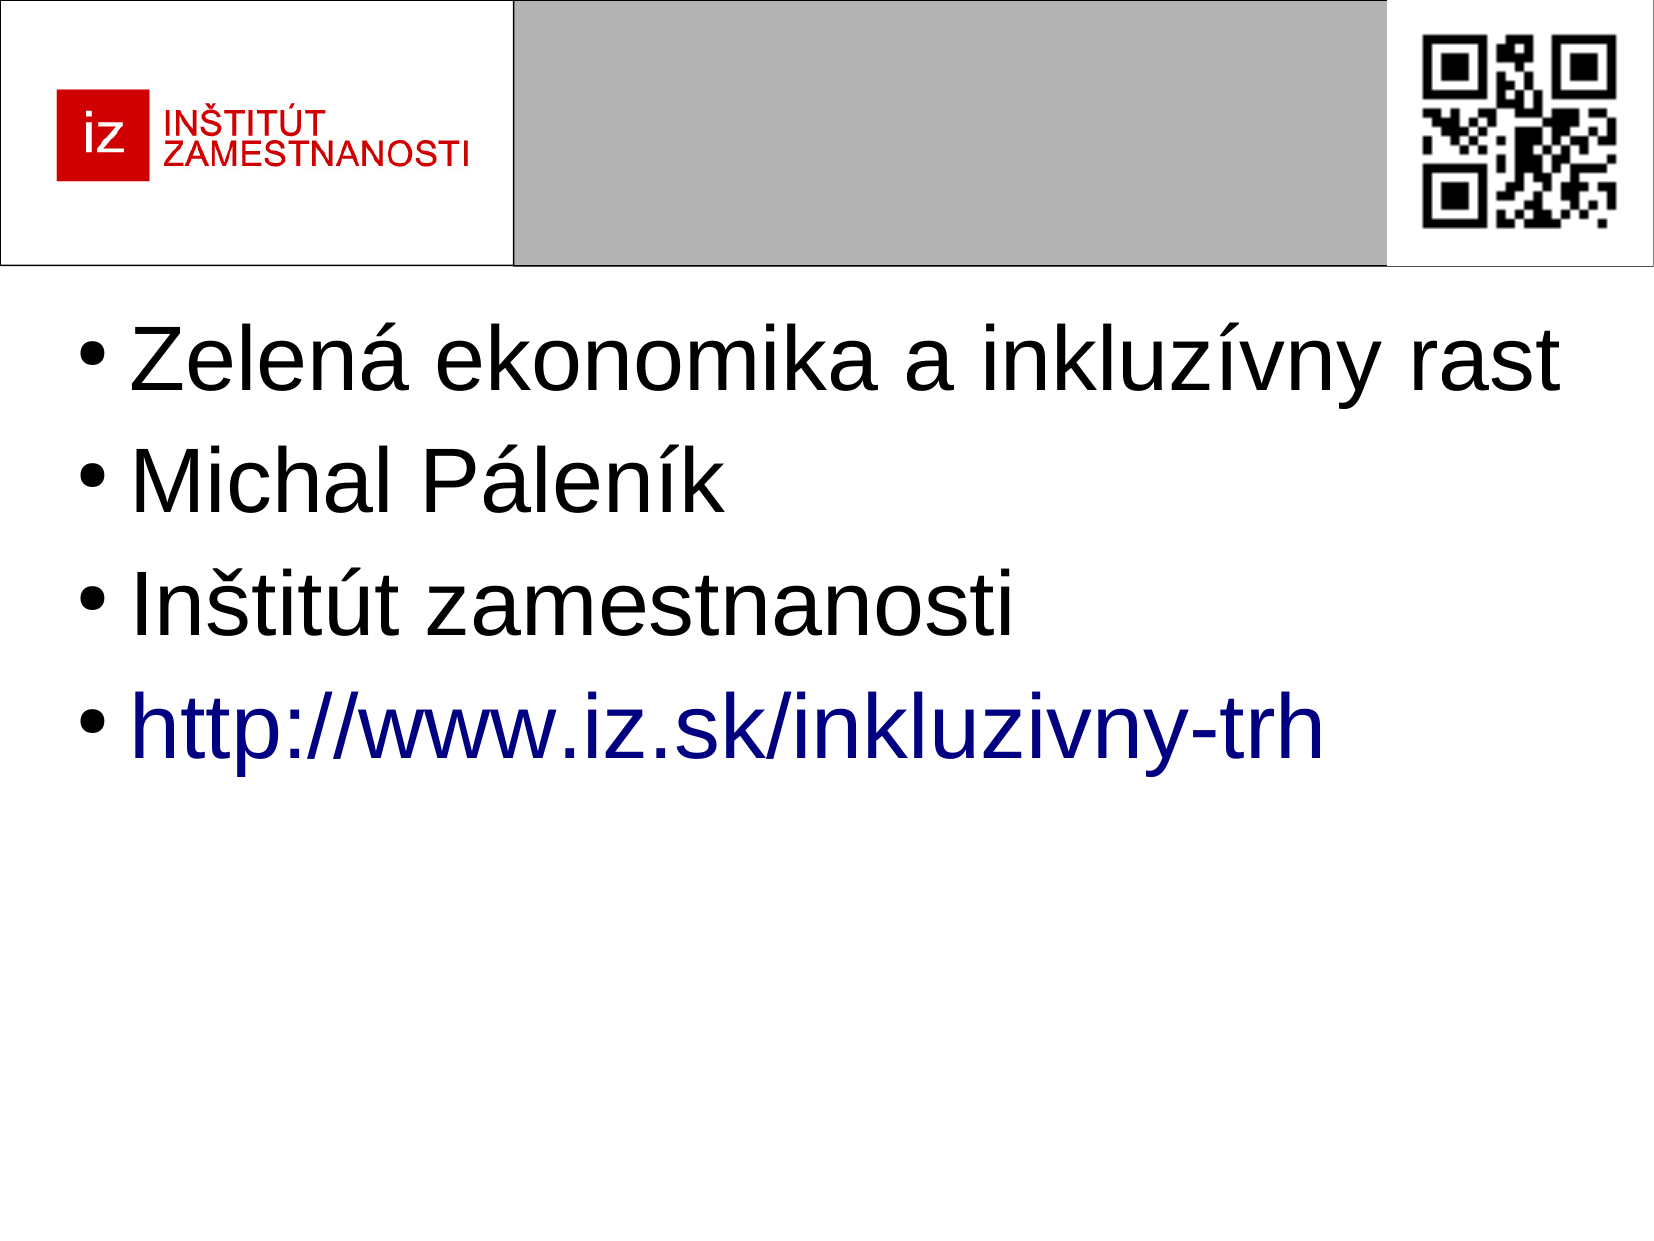

#
Zelená ekonomika a inkluzívny rast
Michal Páleník
Inštitút zamestnanosti
http://www.iz.sk/inkluzivny-trh